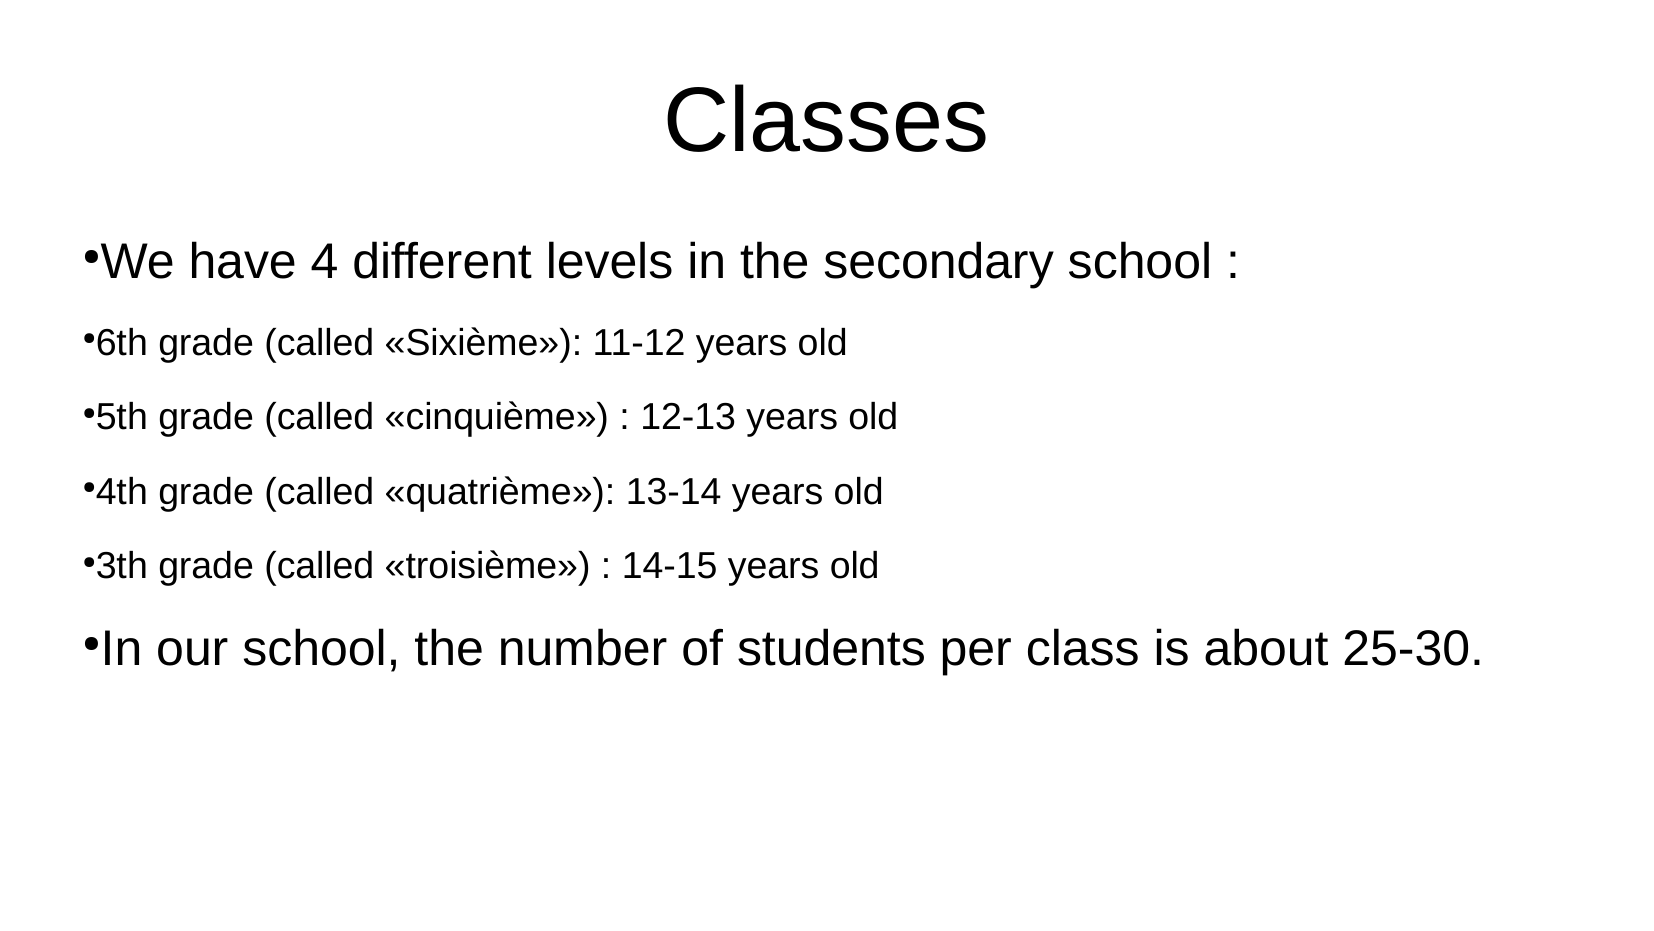

# Classes
We have 4 different levels in the secondary school :
6th grade (called «Sixième»): 11-12 years old
5th grade (called «cinquième») : 12-13 years old
4th grade (called «quatrième»): 13-14 years old
3th grade (called «troisième») : 14-15 years old
In our school, the number of students per class is about 25-30.